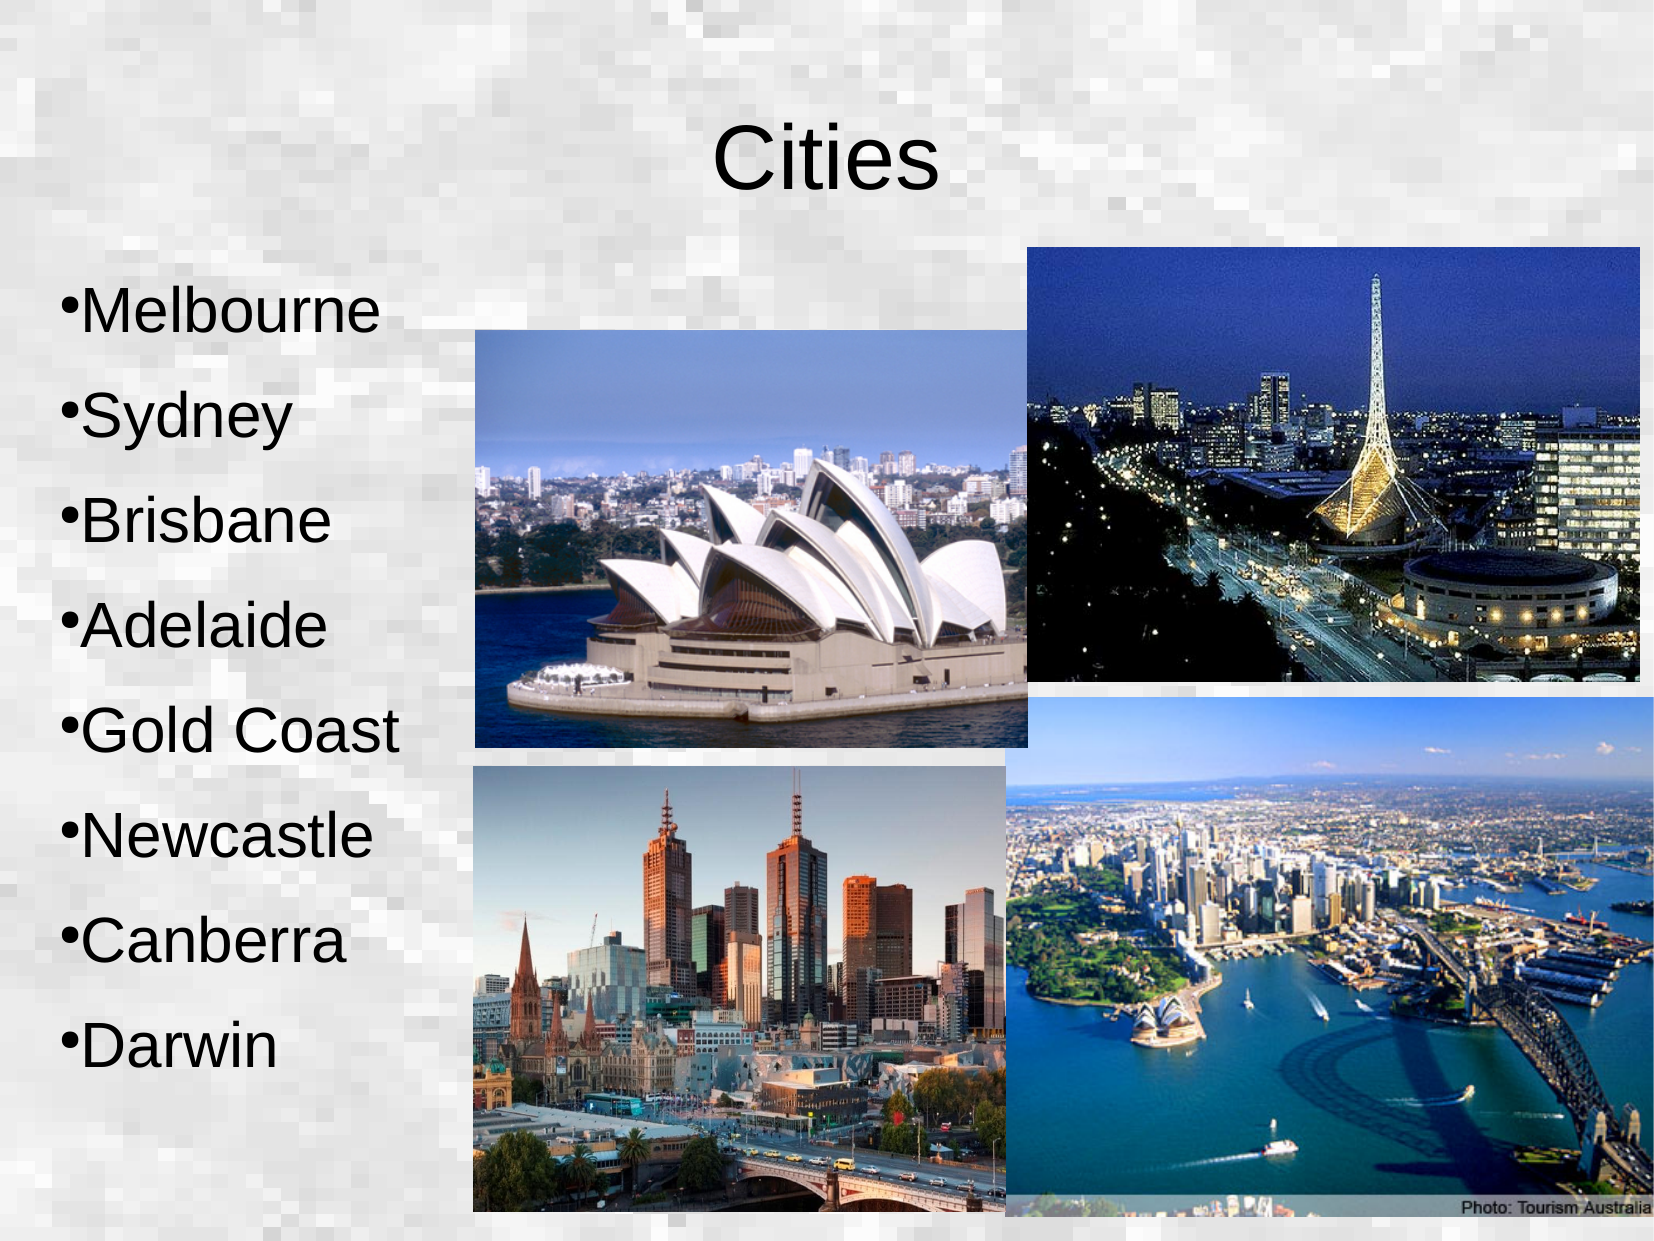

# Cities
Melbourne
Sydney
Brisbane
Adelaide
Gold Coast
Newcastle
Canberra
Darwin